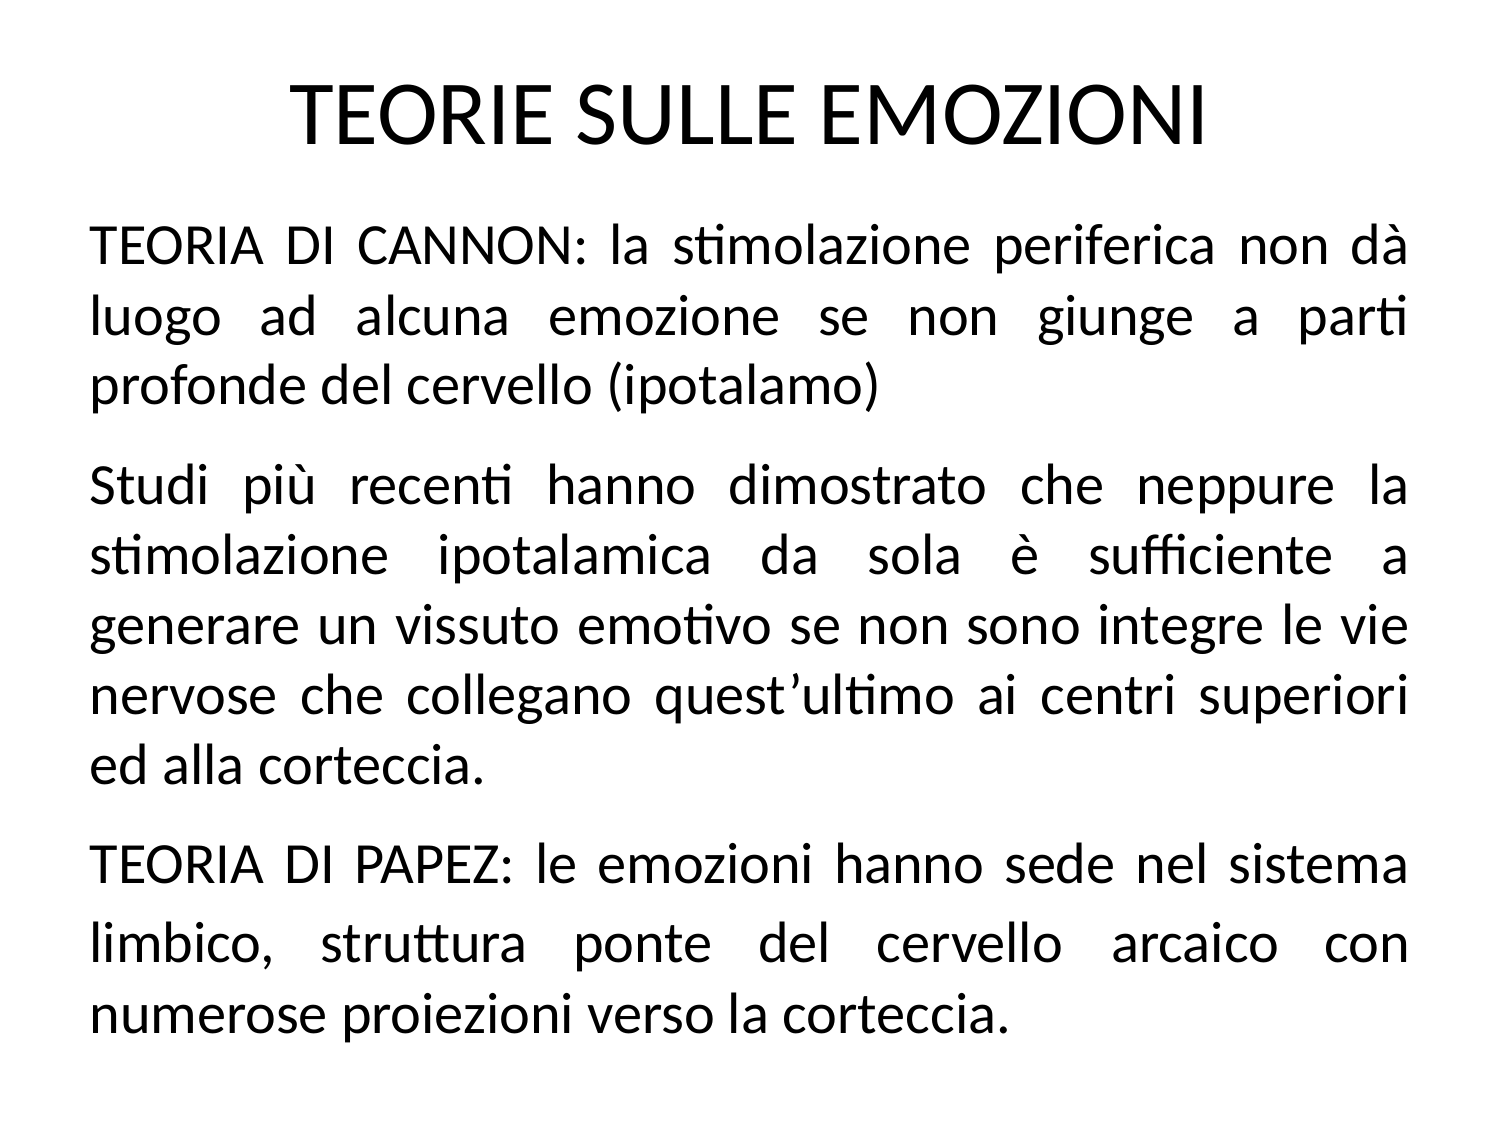

# TEORIE SULLE EMOZIONI
TEORIA DI CANNON: la stimolazione periferica non dà luogo ad alcuna emozione se non giunge a parti profonde del cervello (ipotalamo)
Studi più recenti hanno dimostrato che neppure la stimolazione ipotalamica da sola è sufficiente a generare un vissuto emotivo se non sono integre le vie nervose che collegano quest’ultimo ai centri superiori ed alla corteccia.
TEORIA DI PAPEZ: le emozioni hanno sede nel sistema limbico, struttura ponte del cervello arcaico con numerose proiezioni verso la corteccia.